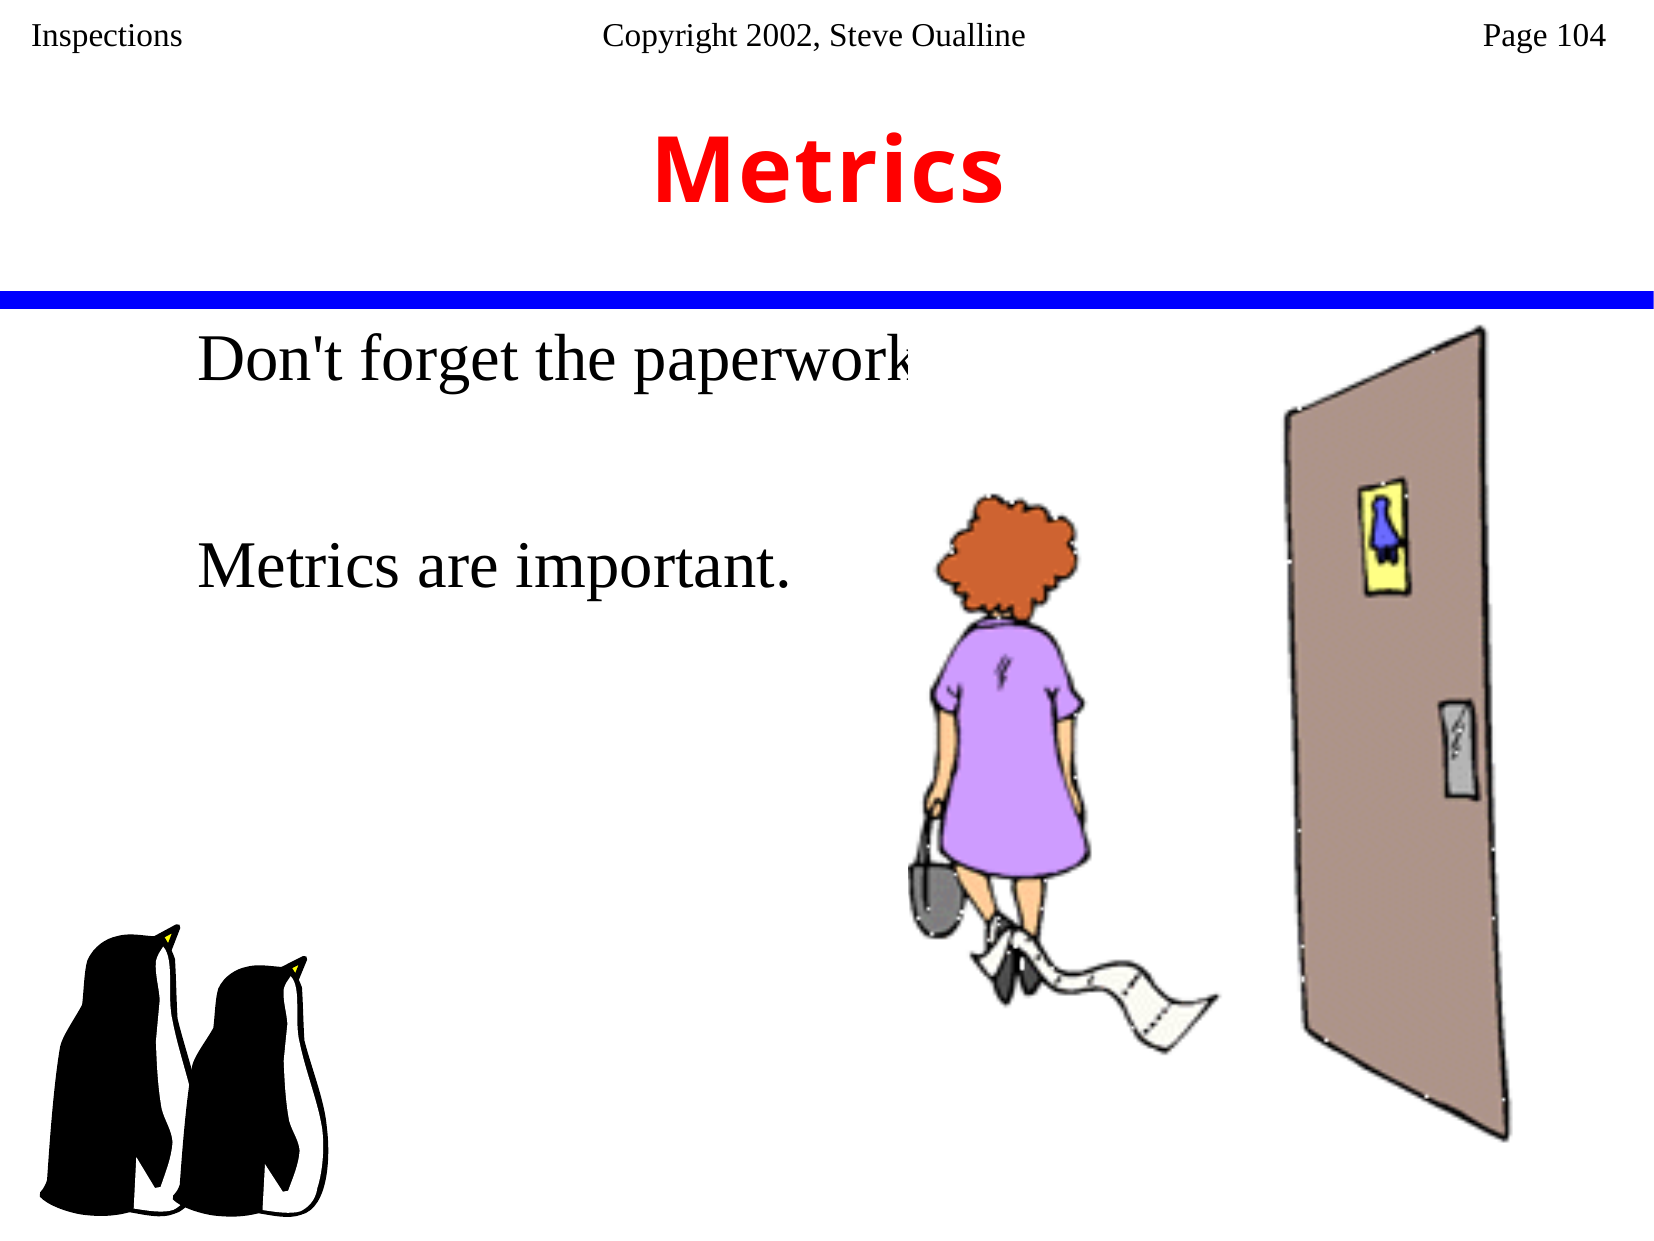

# Metrics
Don't forget the paperwork.
Metrics are important.